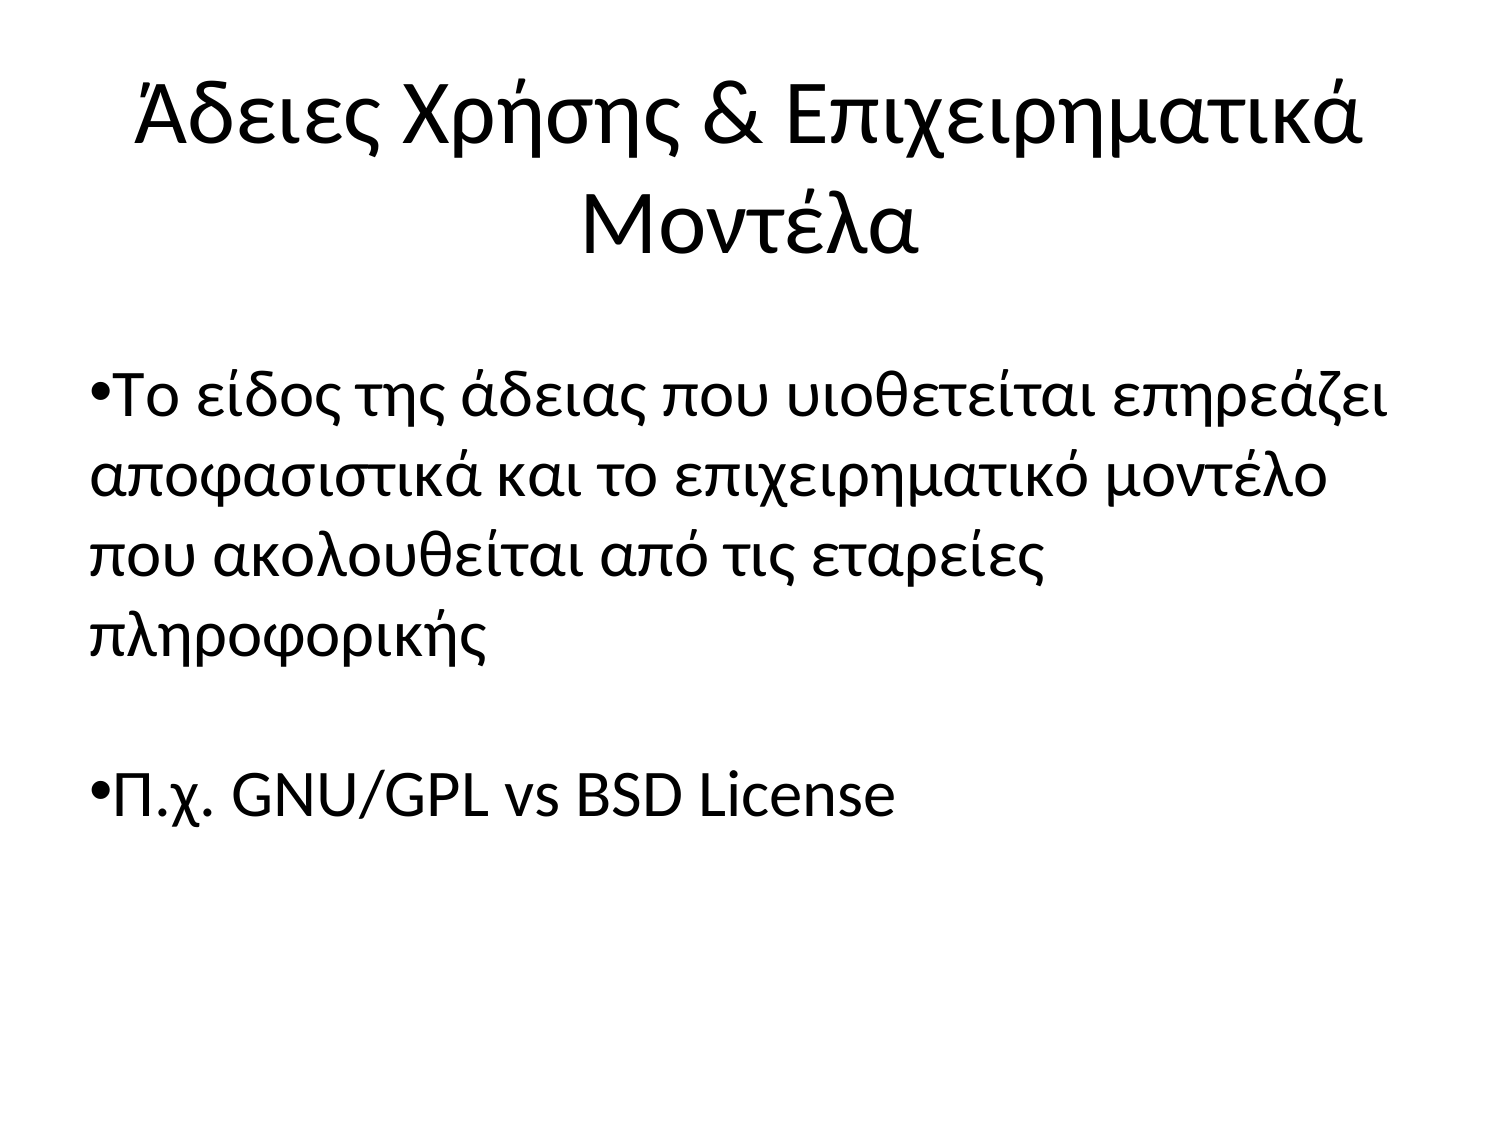

17/5/2013
Θεματα ΚτΠ/Γ
Άδειες Χρήσης & Επιχειρηματικά Μοντέλα
Το είδος της άδειας που υιοθετείται επηρεάζει αποφασιστικά και το επιχειρηματικό μοντέλο που ακολουθείται από τις εταρείες πληροφορικής
Π.χ. GNU/GPL vs BSD License